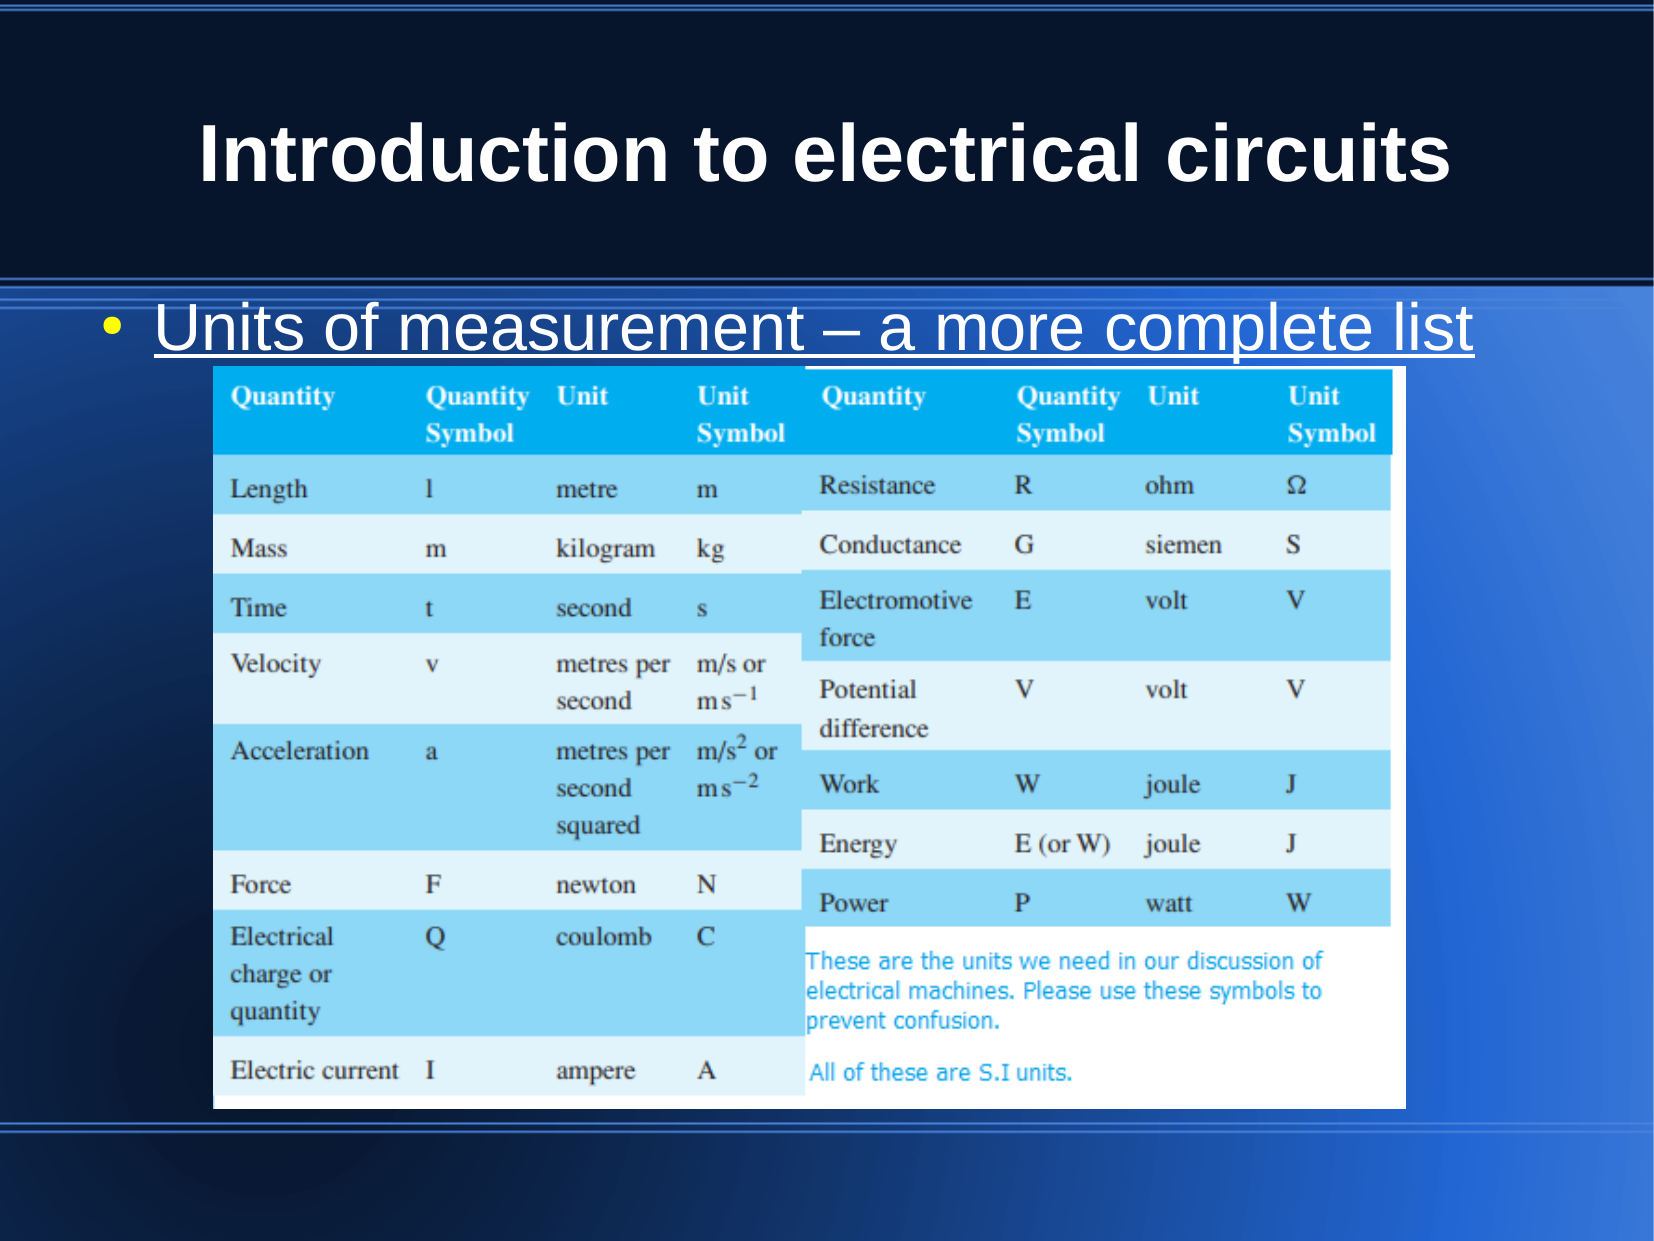

# Introduction to electrical circuits
Units of measurement – a more complete list